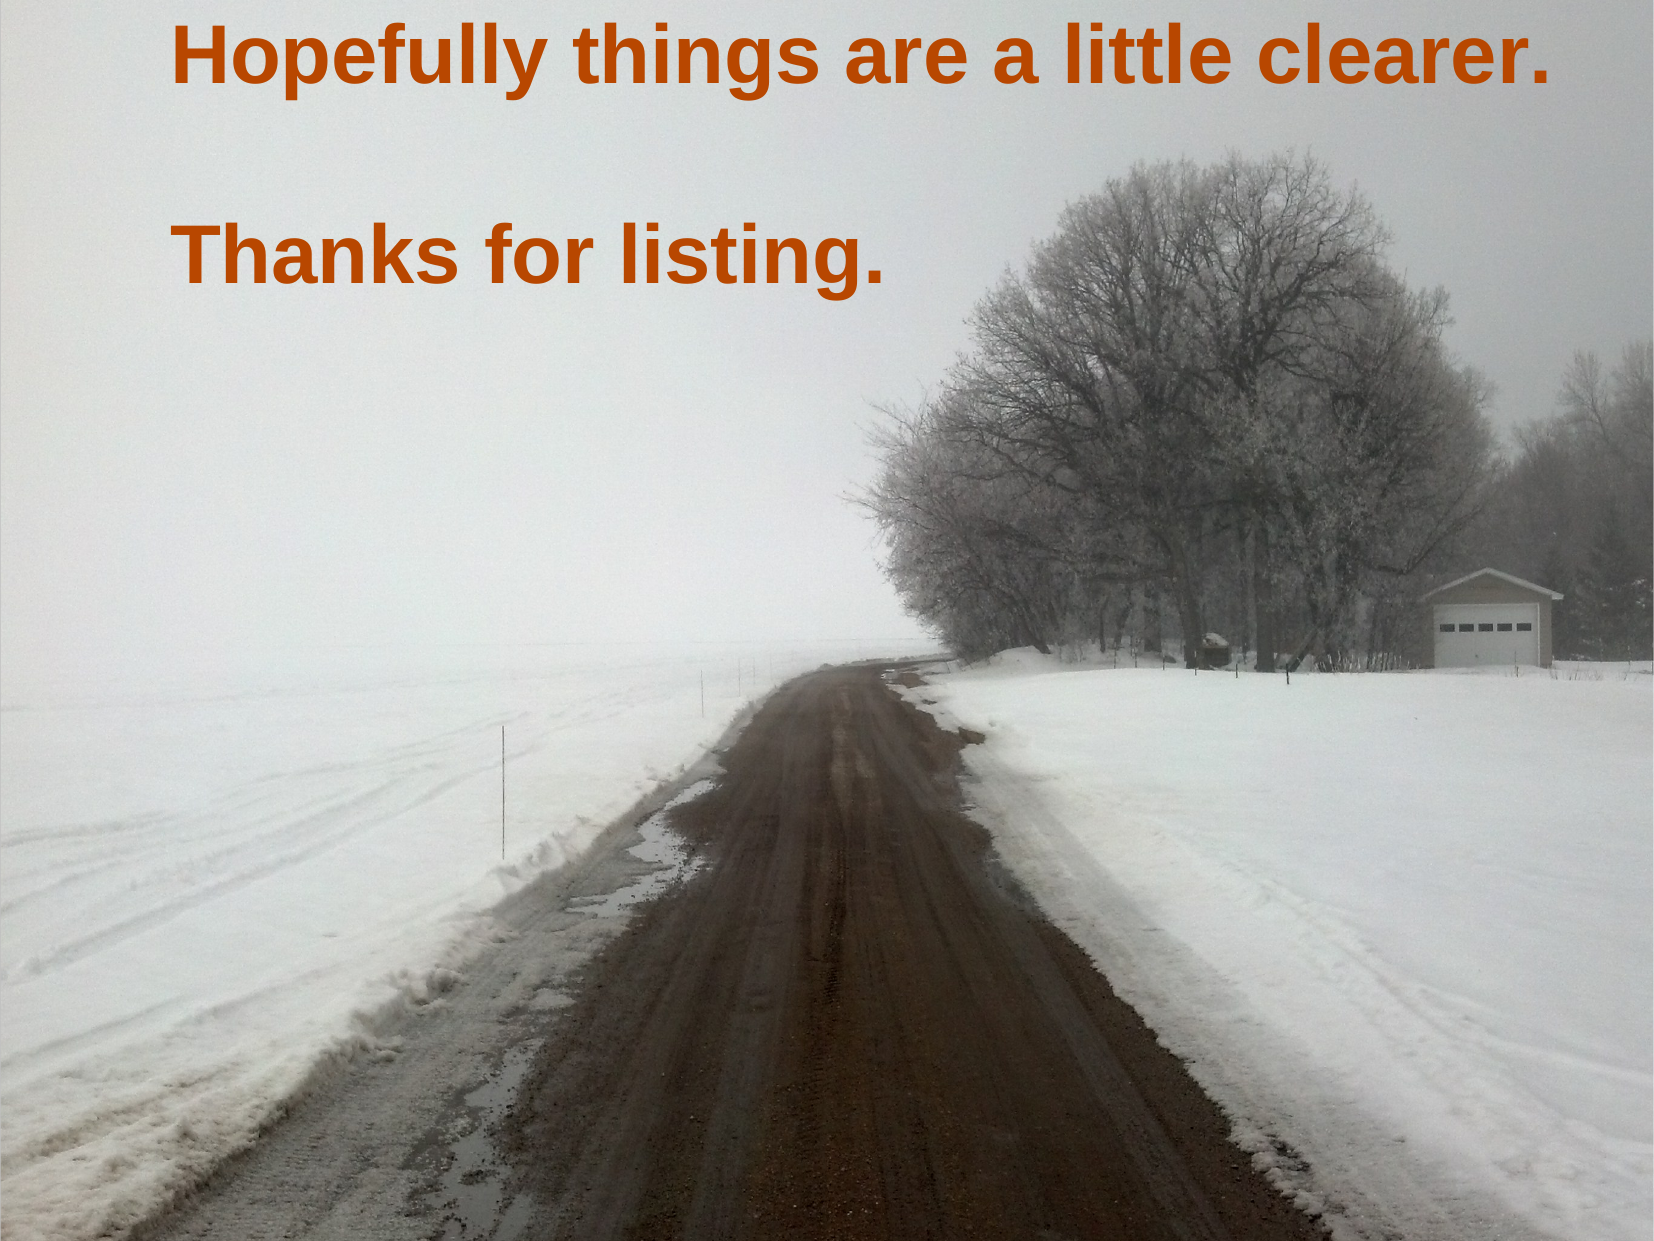

Hopefully things are a little clearer.
Thanks for listing.